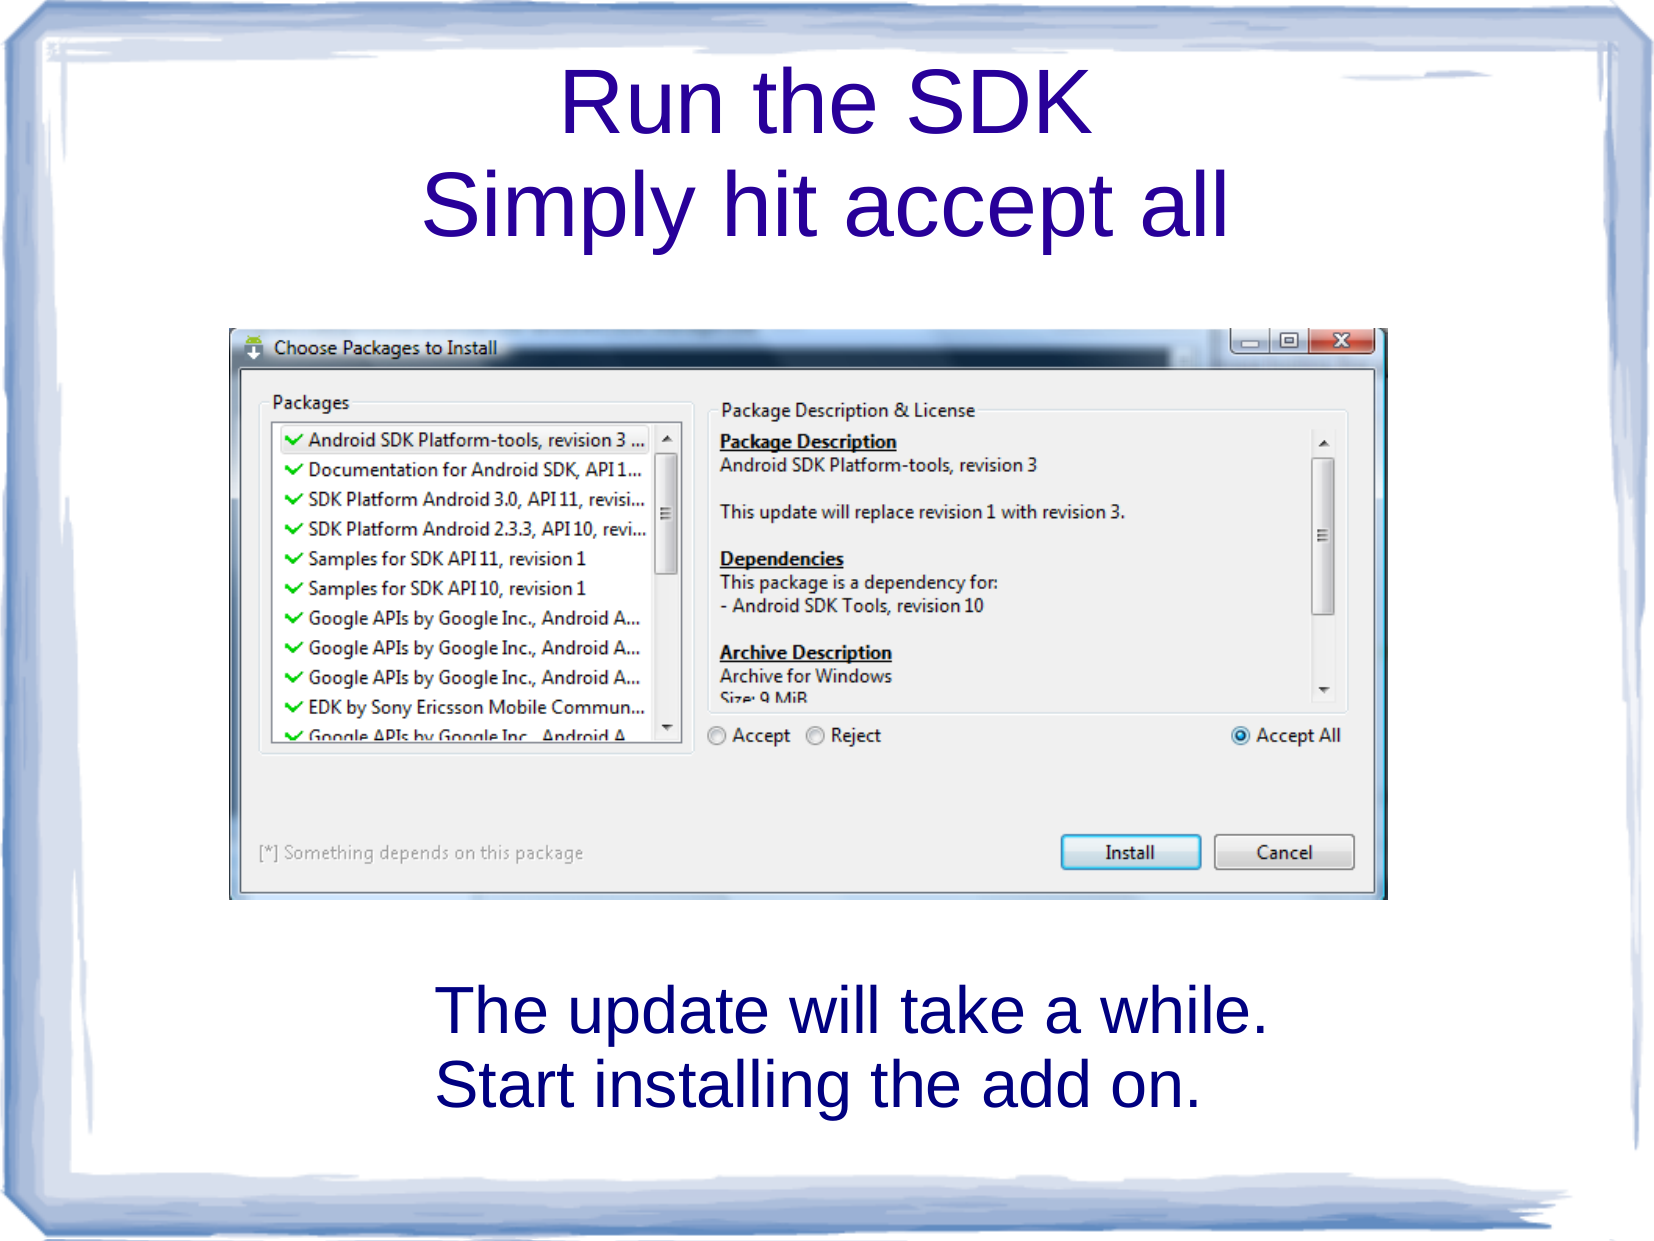

# Run the SDK Simply hit accept all
The update will take a while. 						Start installing the add on.